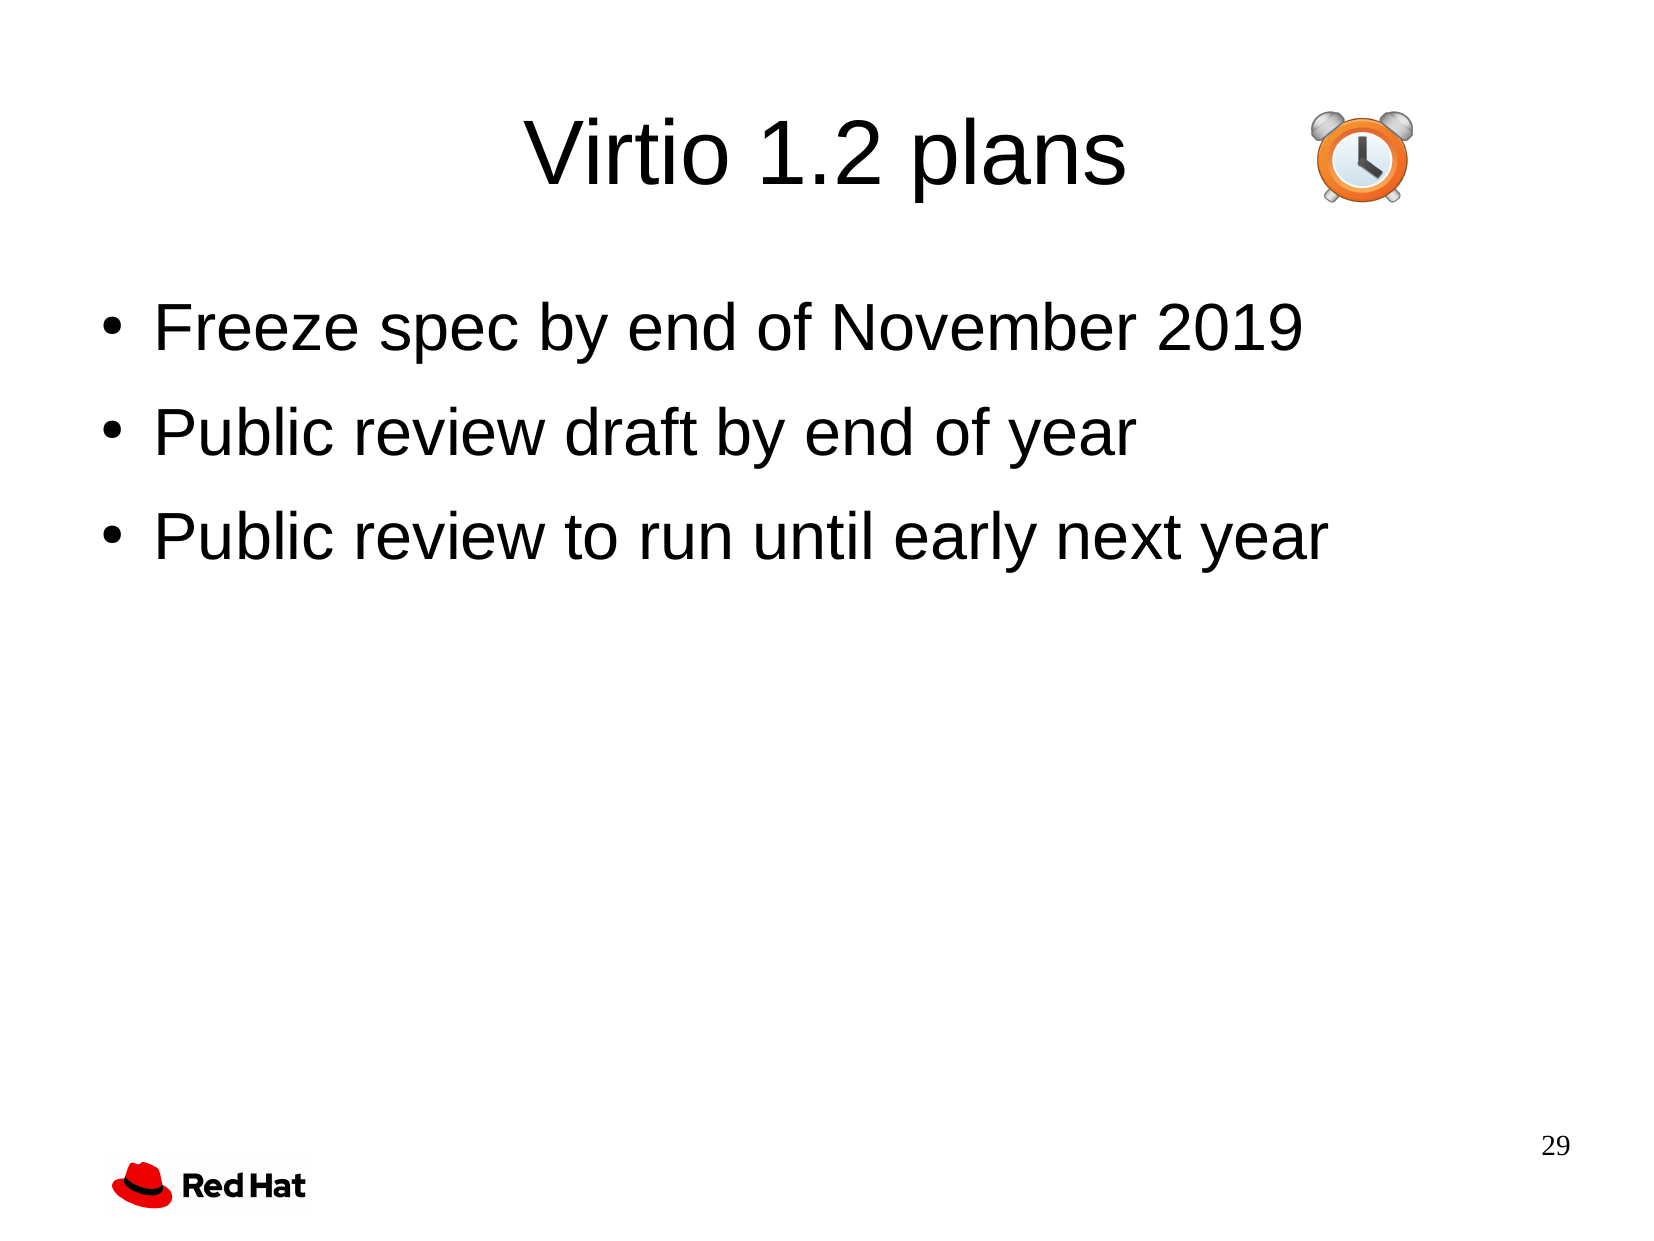

# Virtio 1.2 plans
Freeze spec by end of November 2019
Public review draft by end of year
Public review to run until early next year
29